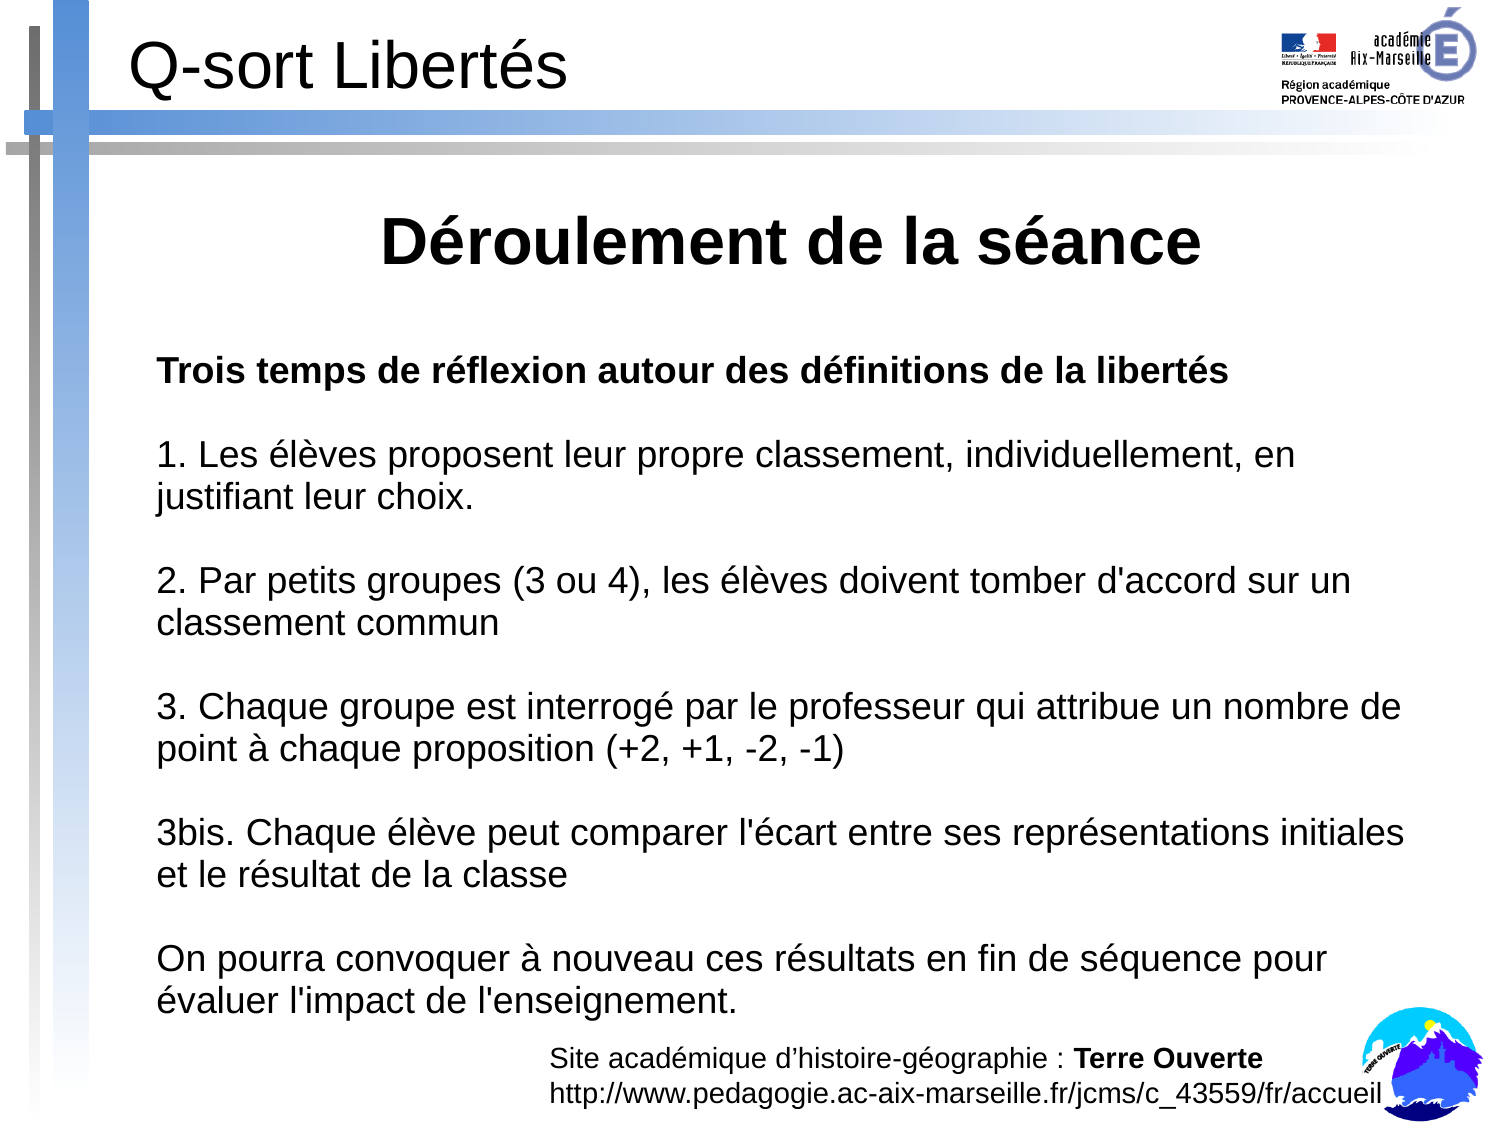

Q-sort Libertés
Déroulement de la séance
Trois temps de réflexion autour des définitions de la libertés
1. Les élèves proposent leur propre classement, individuellement, en justifiant leur choix.
2. Par petits groupes (3 ou 4), les élèves doivent tomber d'accord sur un classement commun
3. Chaque groupe est interrogé par le professeur qui attribue un nombre de point à chaque proposition (+2, +1, -2, -1)
3bis. Chaque élève peut comparer l'écart entre ses représentations initiales et le résultat de la classe
On pourra convoquer à nouveau ces résultats en fin de séquence pour évaluer l'impact de l'enseignement.
Site académique d’histoire-géographie : Terre Ouverte
http://www.pedagogie.ac-aix-marseille.fr/jcms/c_43559/fr/accueil